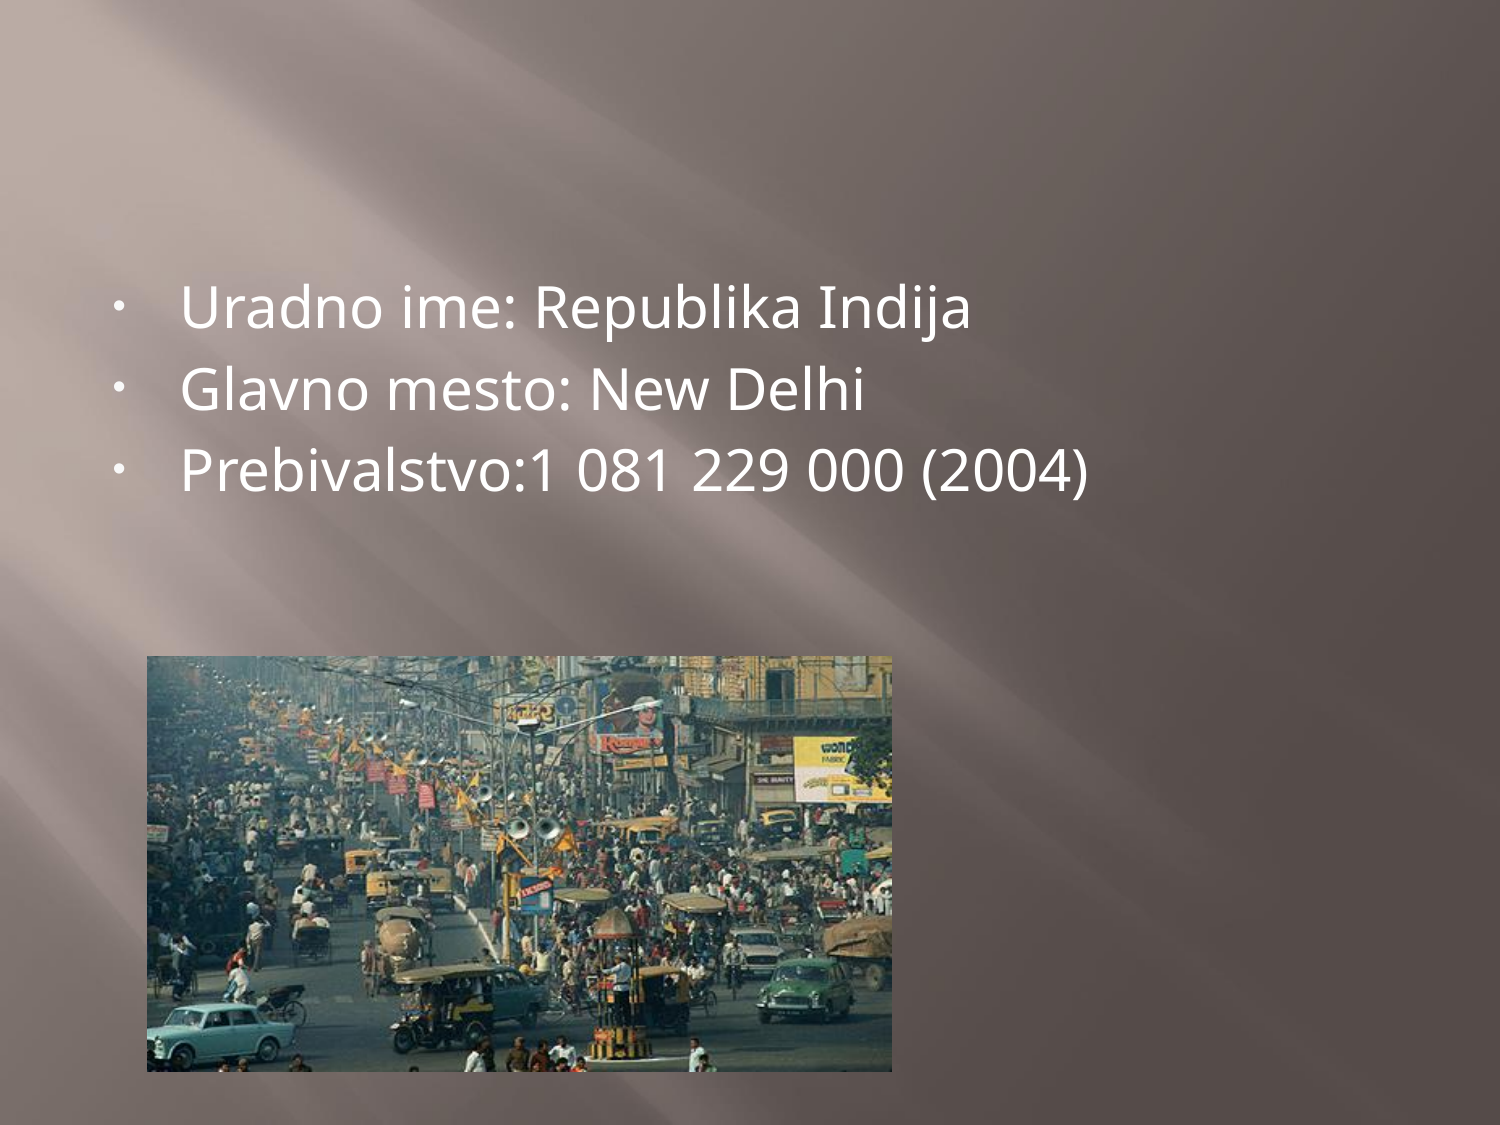

#
Uradno ime: Republika Indija
Glavno mesto: New Delhi
Prebivalstvo:1 081 229 000 (2004)